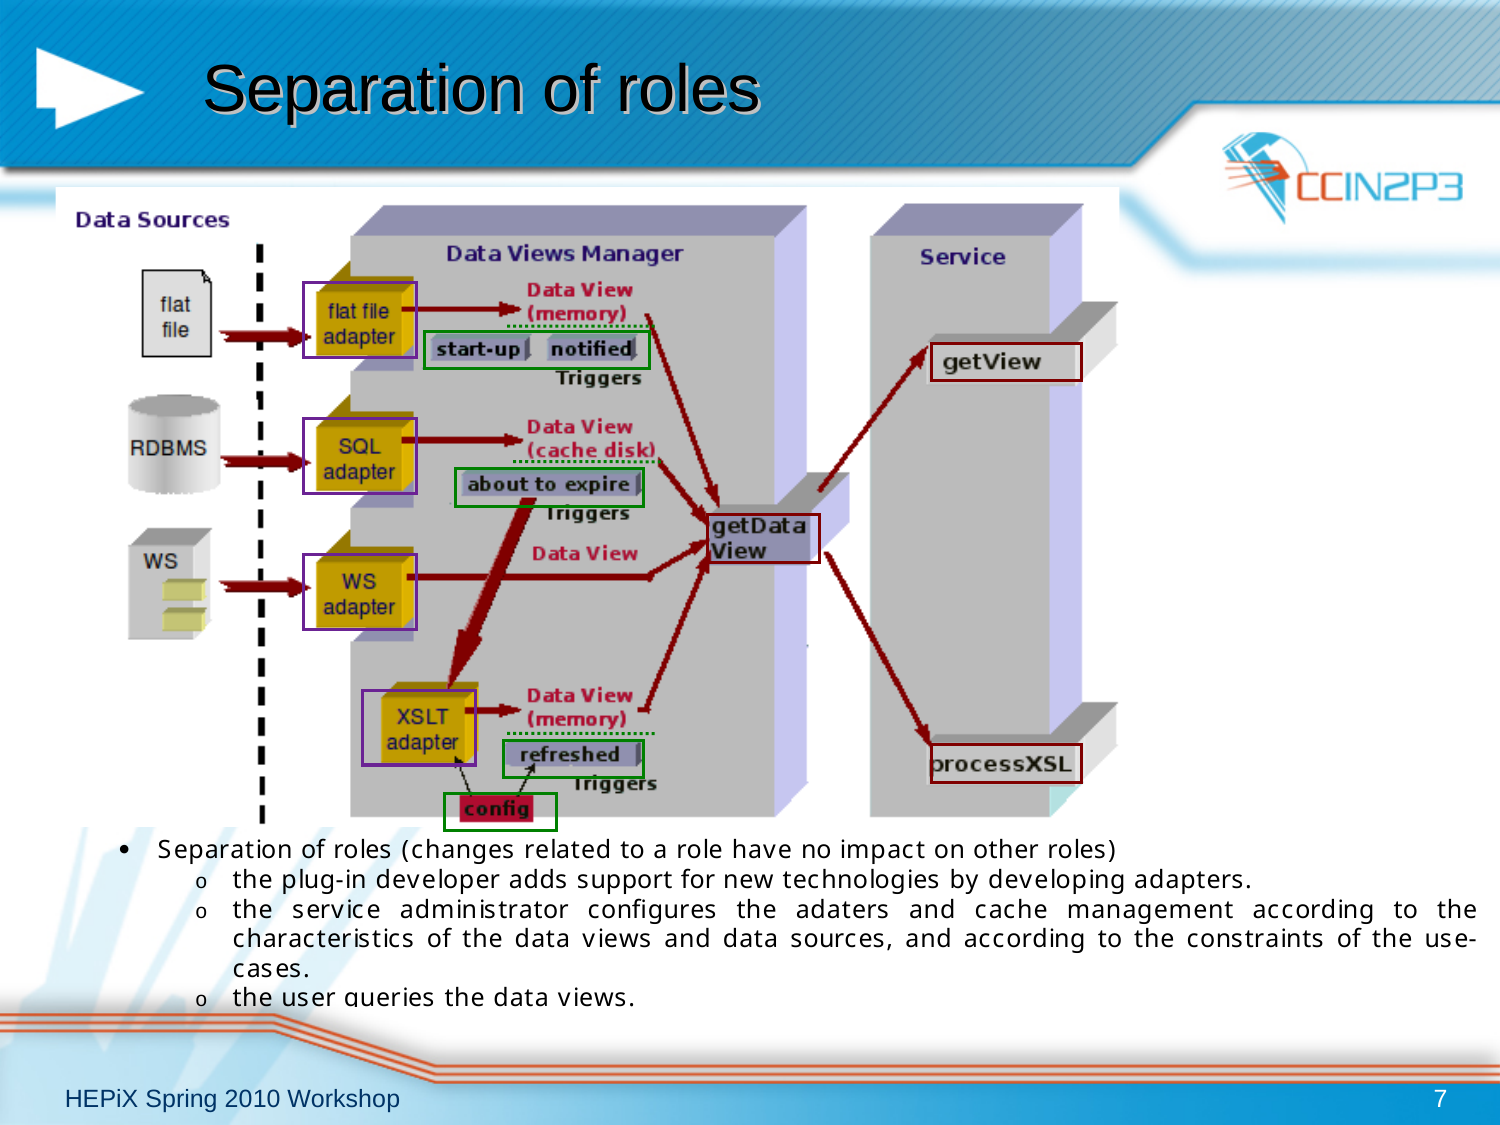

Separation of roles
HEPiX Spring 2010 Workshop
7